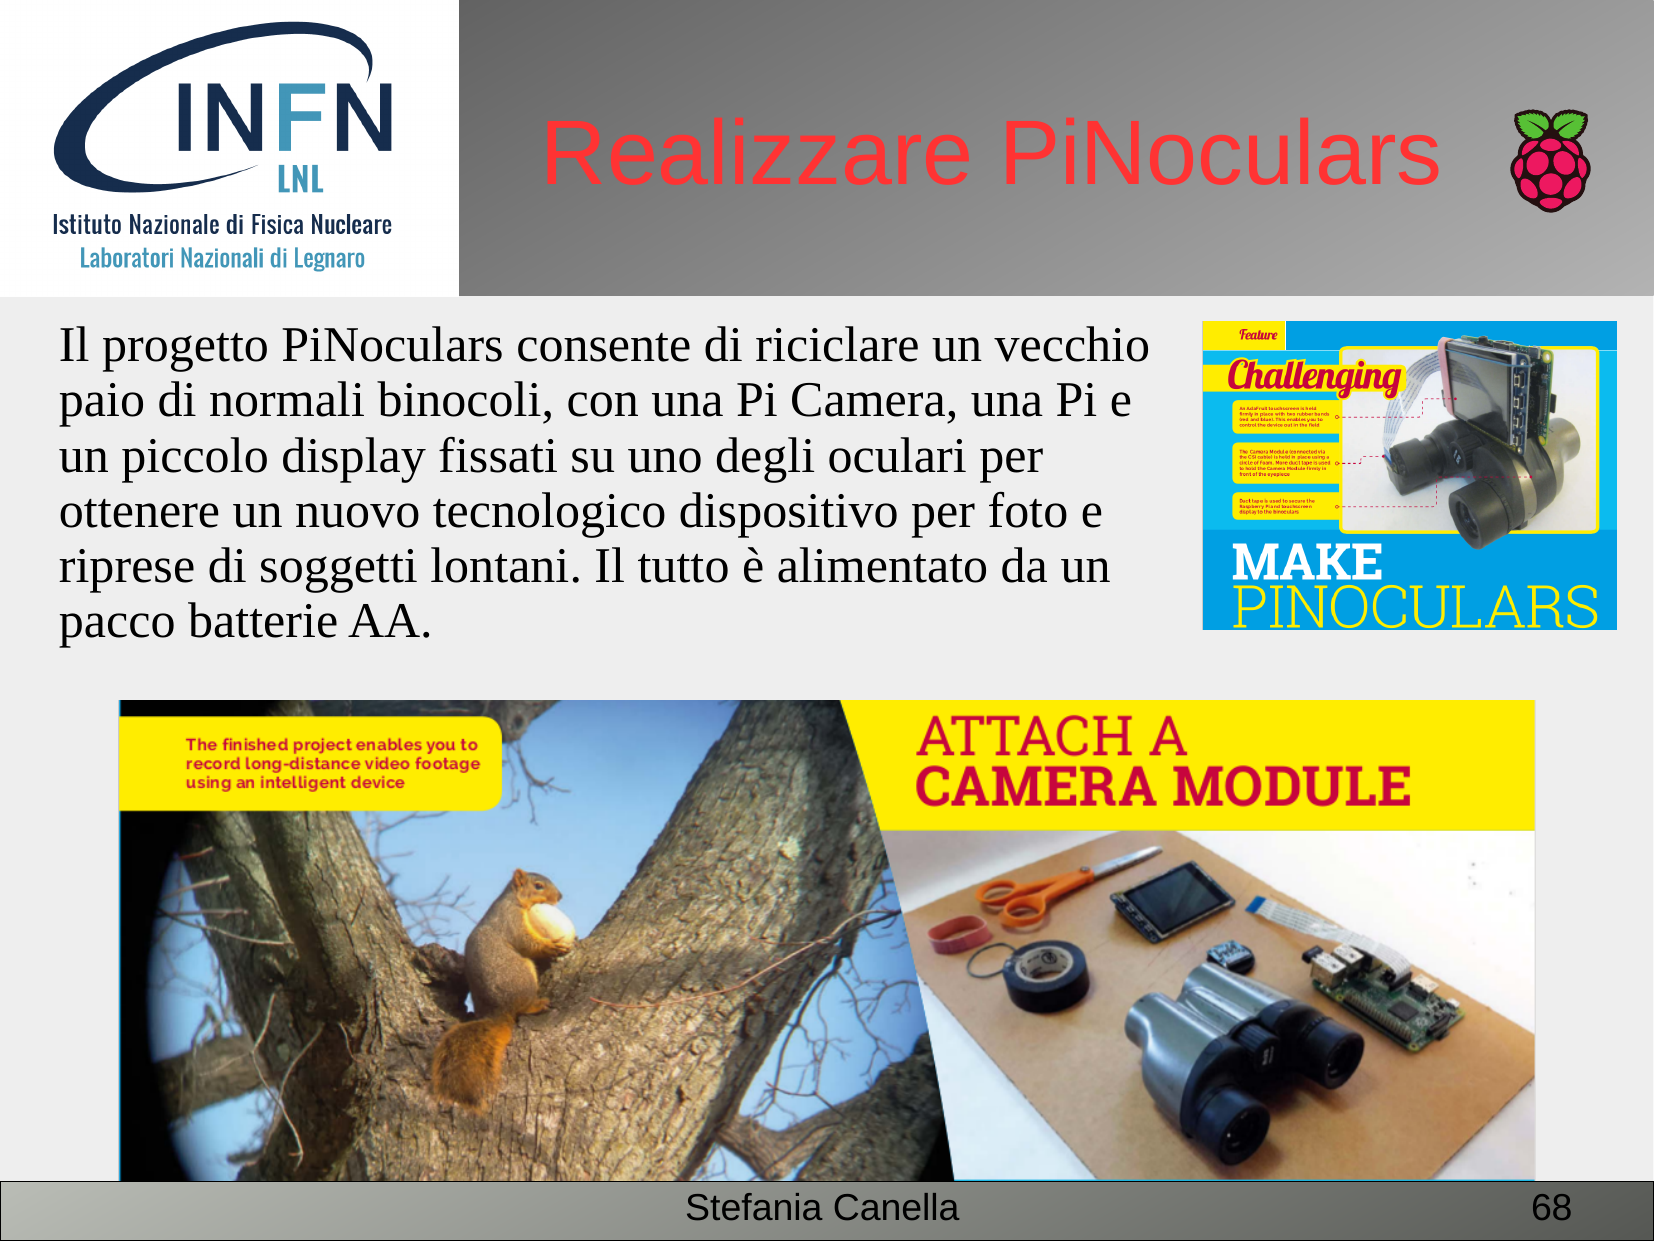

# Realizzare PiNoculars
Il progetto PiNoculars consente di riciclare un vecchio paio di normali binocoli, con una Pi Camera, una Pi e un piccolo display fissati su uno degli oculari per ottenere un nuovo tecnologico dispositivo per foto e riprese di soggetti lontani. Il tutto è alimentato da un pacco batterie AA.
Stefania Canella